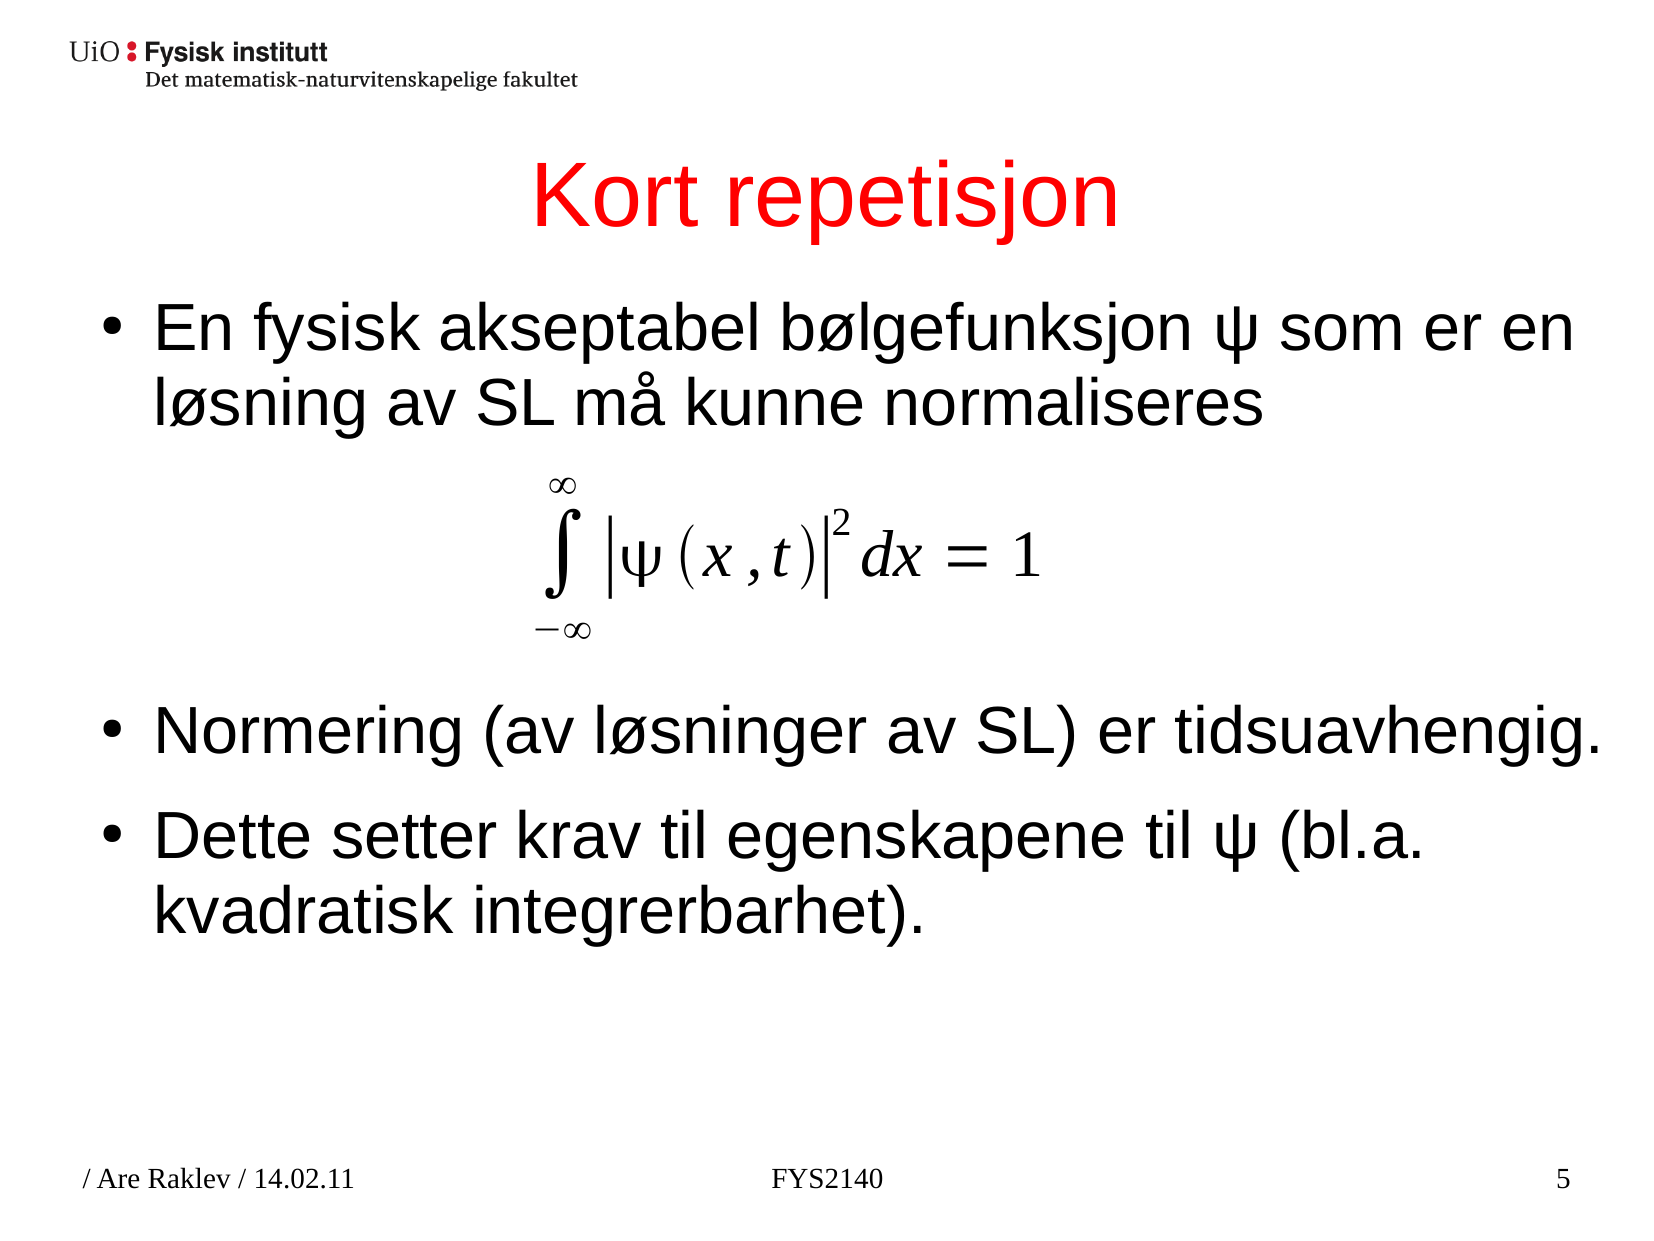

# Kort repetisjon
En fysisk akseptabel bølgefunksjon ψ som er en løsning av SL må kunne normaliseres
Normering (av løsninger av SL) er tidsuavhengig.
Dette setter krav til egenskapene til ψ (bl.a. kvadratisk integrerbarhet).
/ Are Raklev / 14.02.11
FYS2140
5